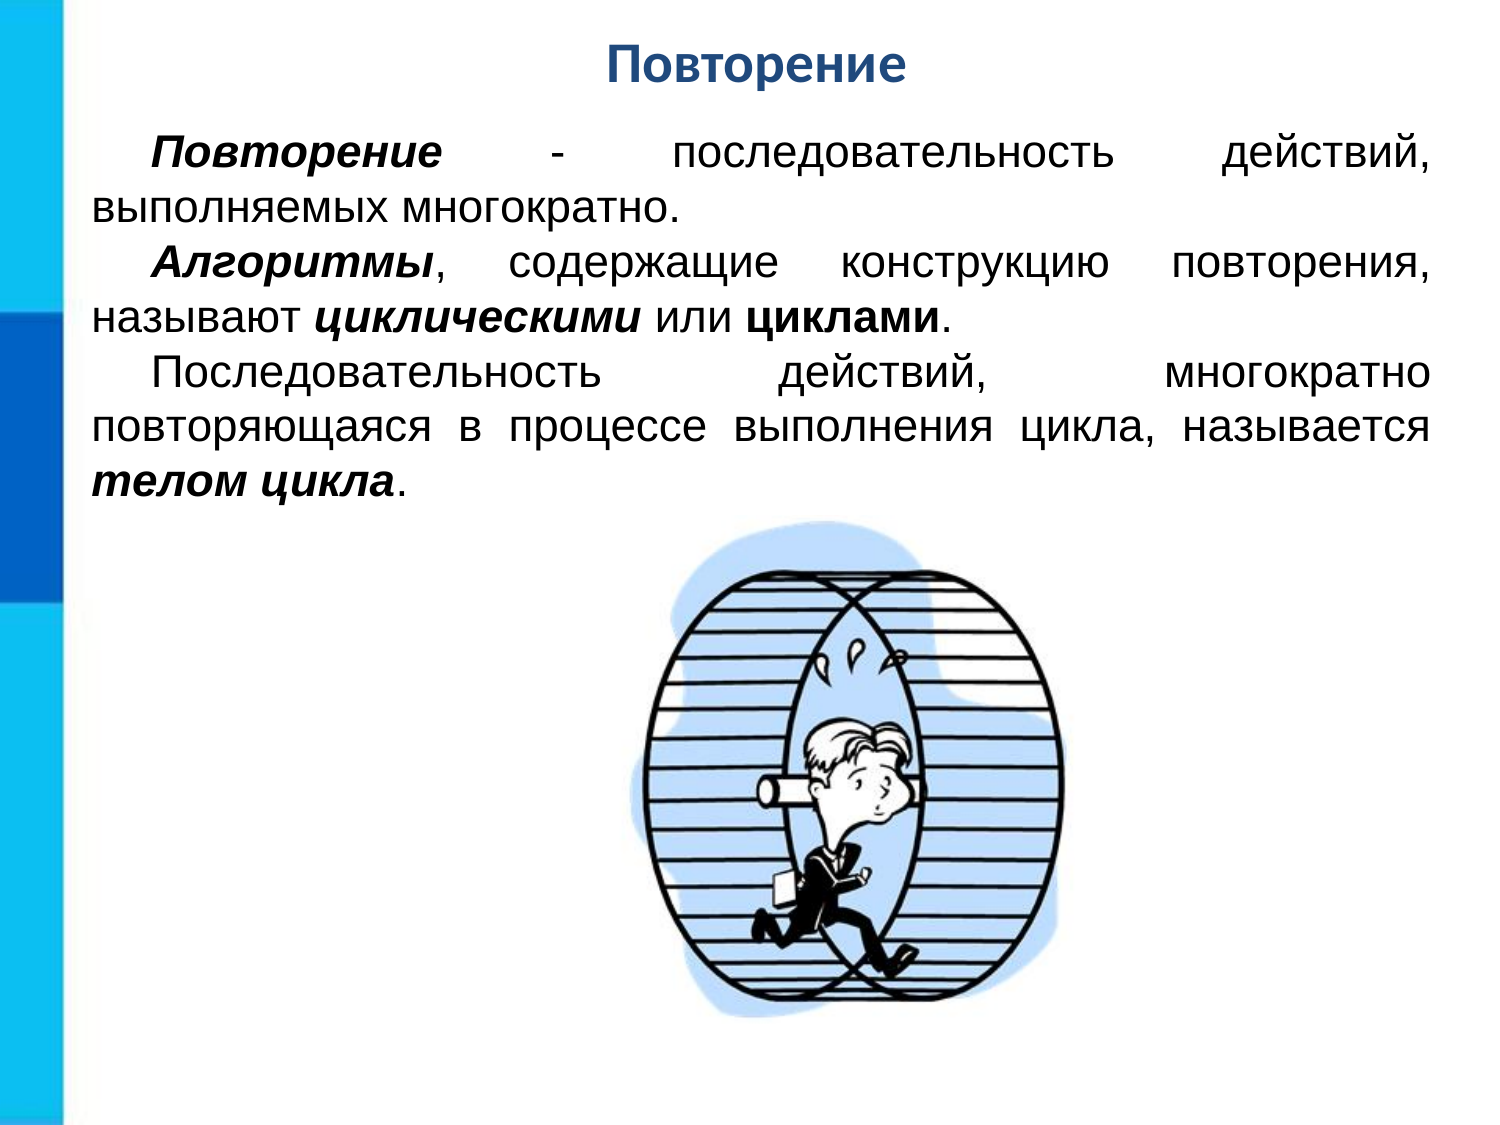

Повторение
Повторение - последовательность действий, выполняемых многократно.
Алгоритмы, содержащие конструкцию повторения, называют циклическими или циклами.
Последовательность действий, многократно повторяющаяся в процессе выполнения цикла, называется телом цикла.